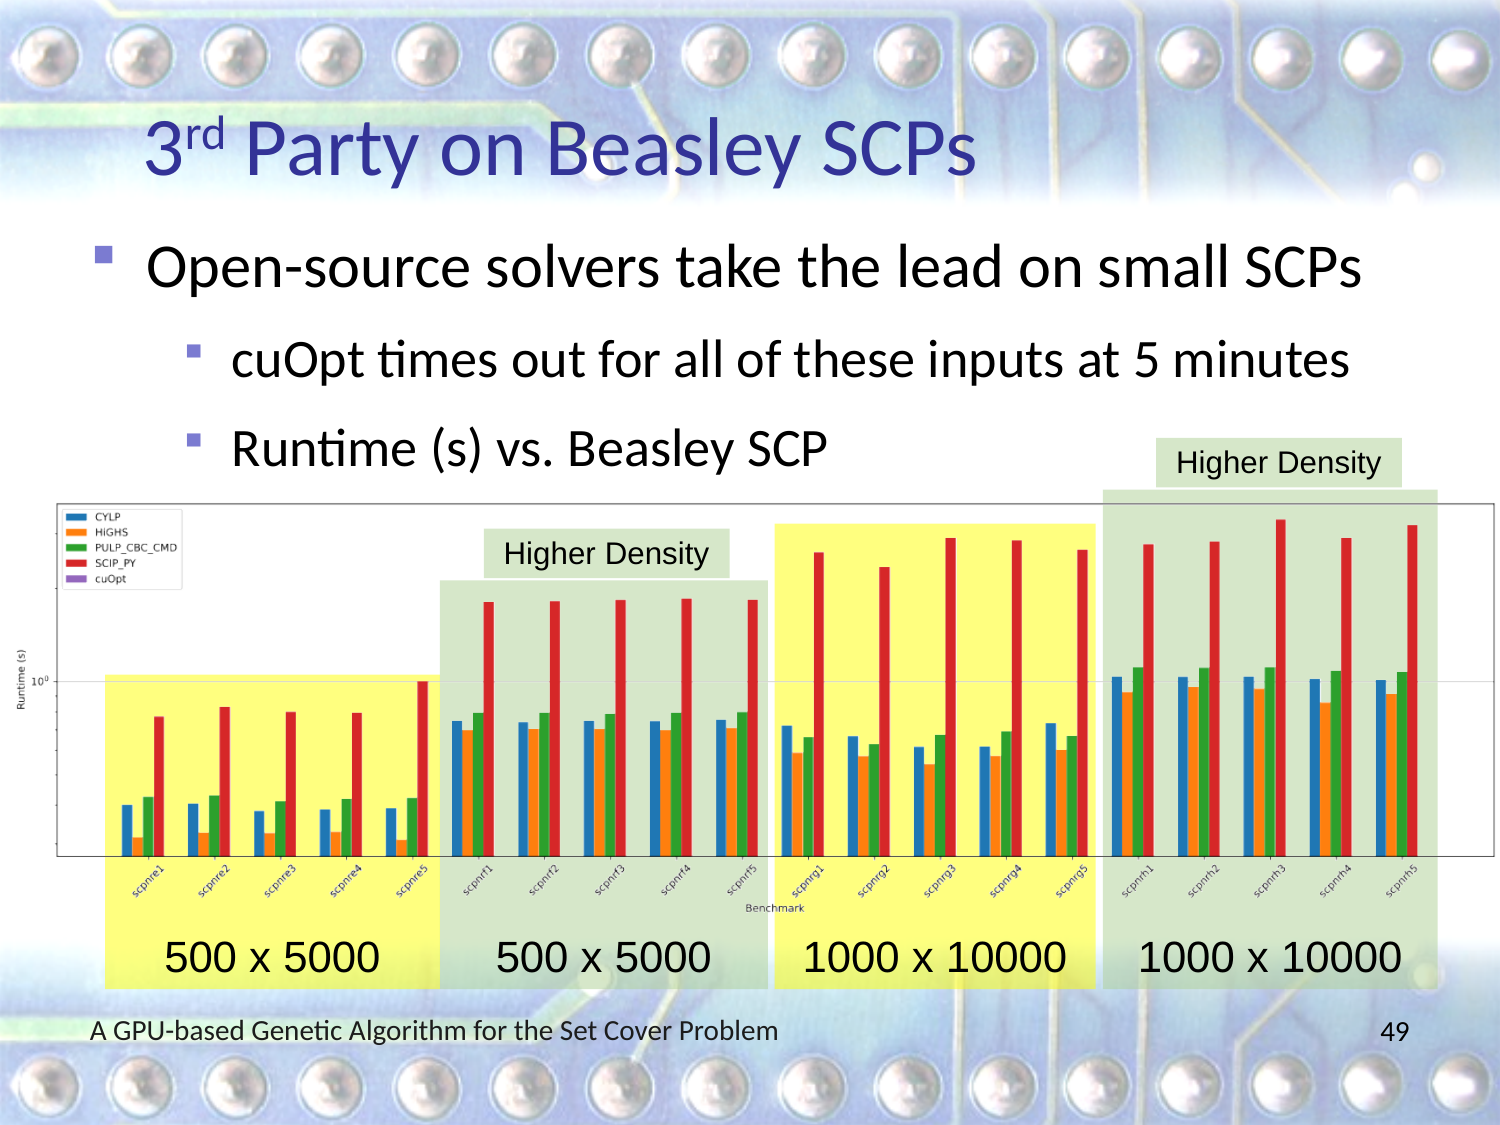

3rd Party on Beasley SCPs
# Open-source solvers take the lead on small SCPs
cuOpt times out for all of these inputs at 5 minutes
Runtime (s) vs. Beasley SCP
Higher Density
1000 x 10000
1000 x 10000
Higher Density
500 x 5000
500 x 5000
A GPU-based Genetic Algorithm for the Set Cover Problem
49